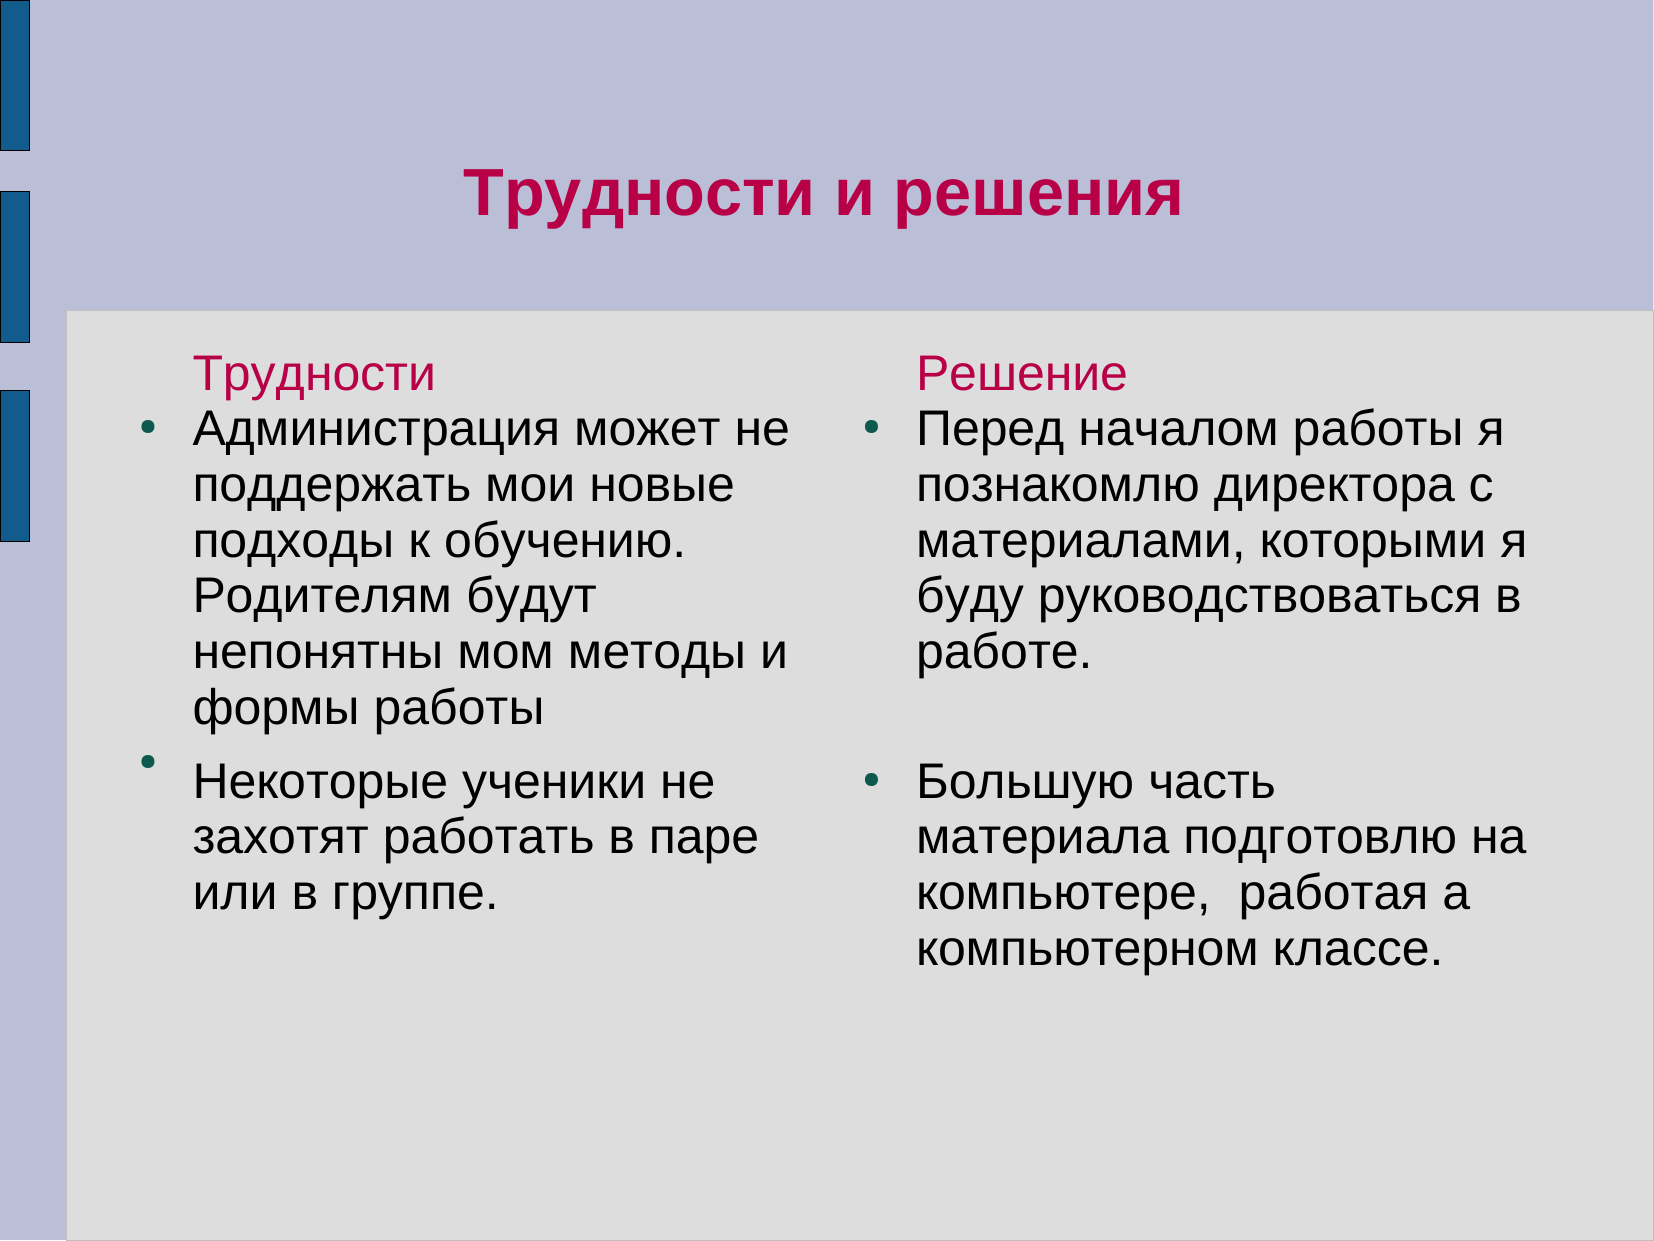

# Трудности и решения
Трудности
Администрация может не поддержать мои новые подходы к обучению.
Родителям будут непонятны мом методы и формы работы
Решение
Перед началом работы я познакомлю директора с материалами, которыми я буду руководствоваться в работе.
Некоторые ученики не захотят работать в паре или в группе.
Большую часть материала подготовлю на компьютере, работая а компьютерном классе.